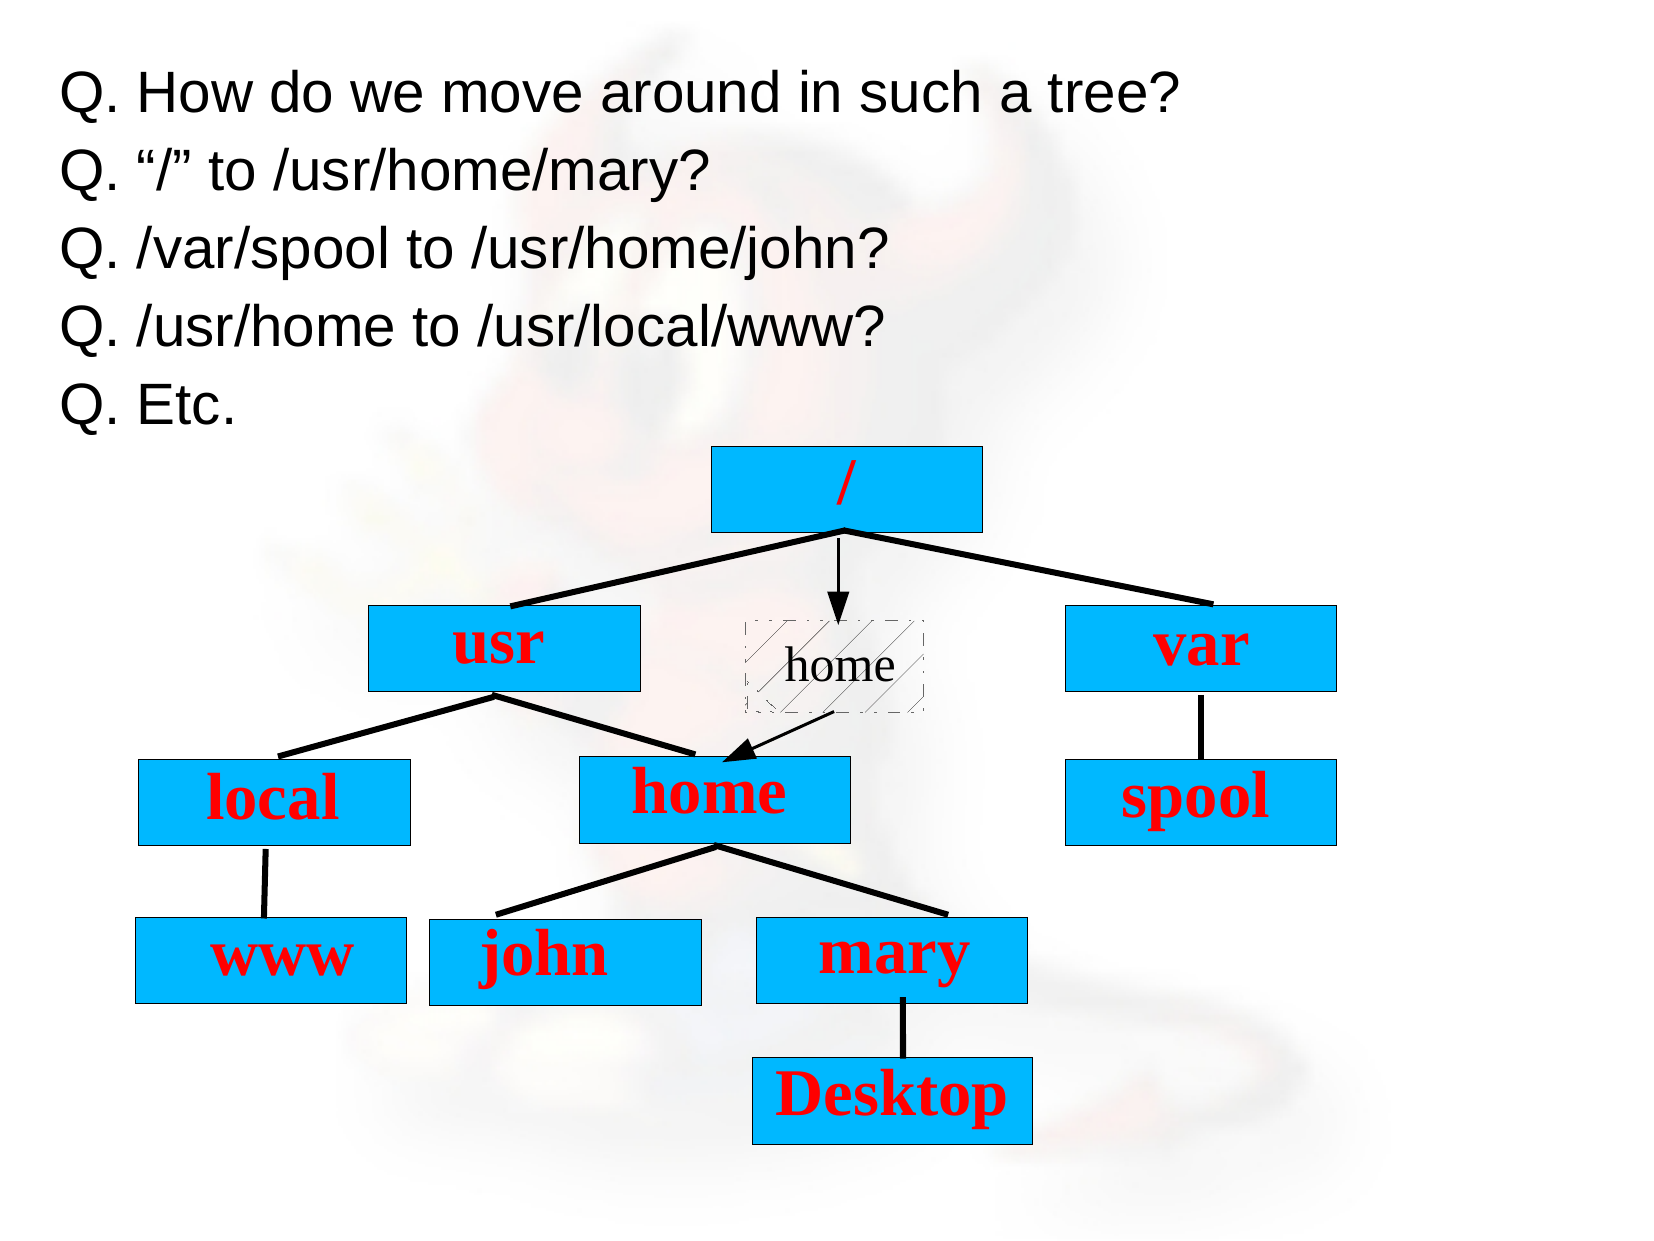

Q. How do we move around in such a tree?
Q. “/” to /usr/home/mary?
Q. /var/spool to /usr/home/john?
Q. /usr/home to /usr/local/www?
Q. Etc.
/
usr
var
home
home
spool
local
mary
www
john
Desktop